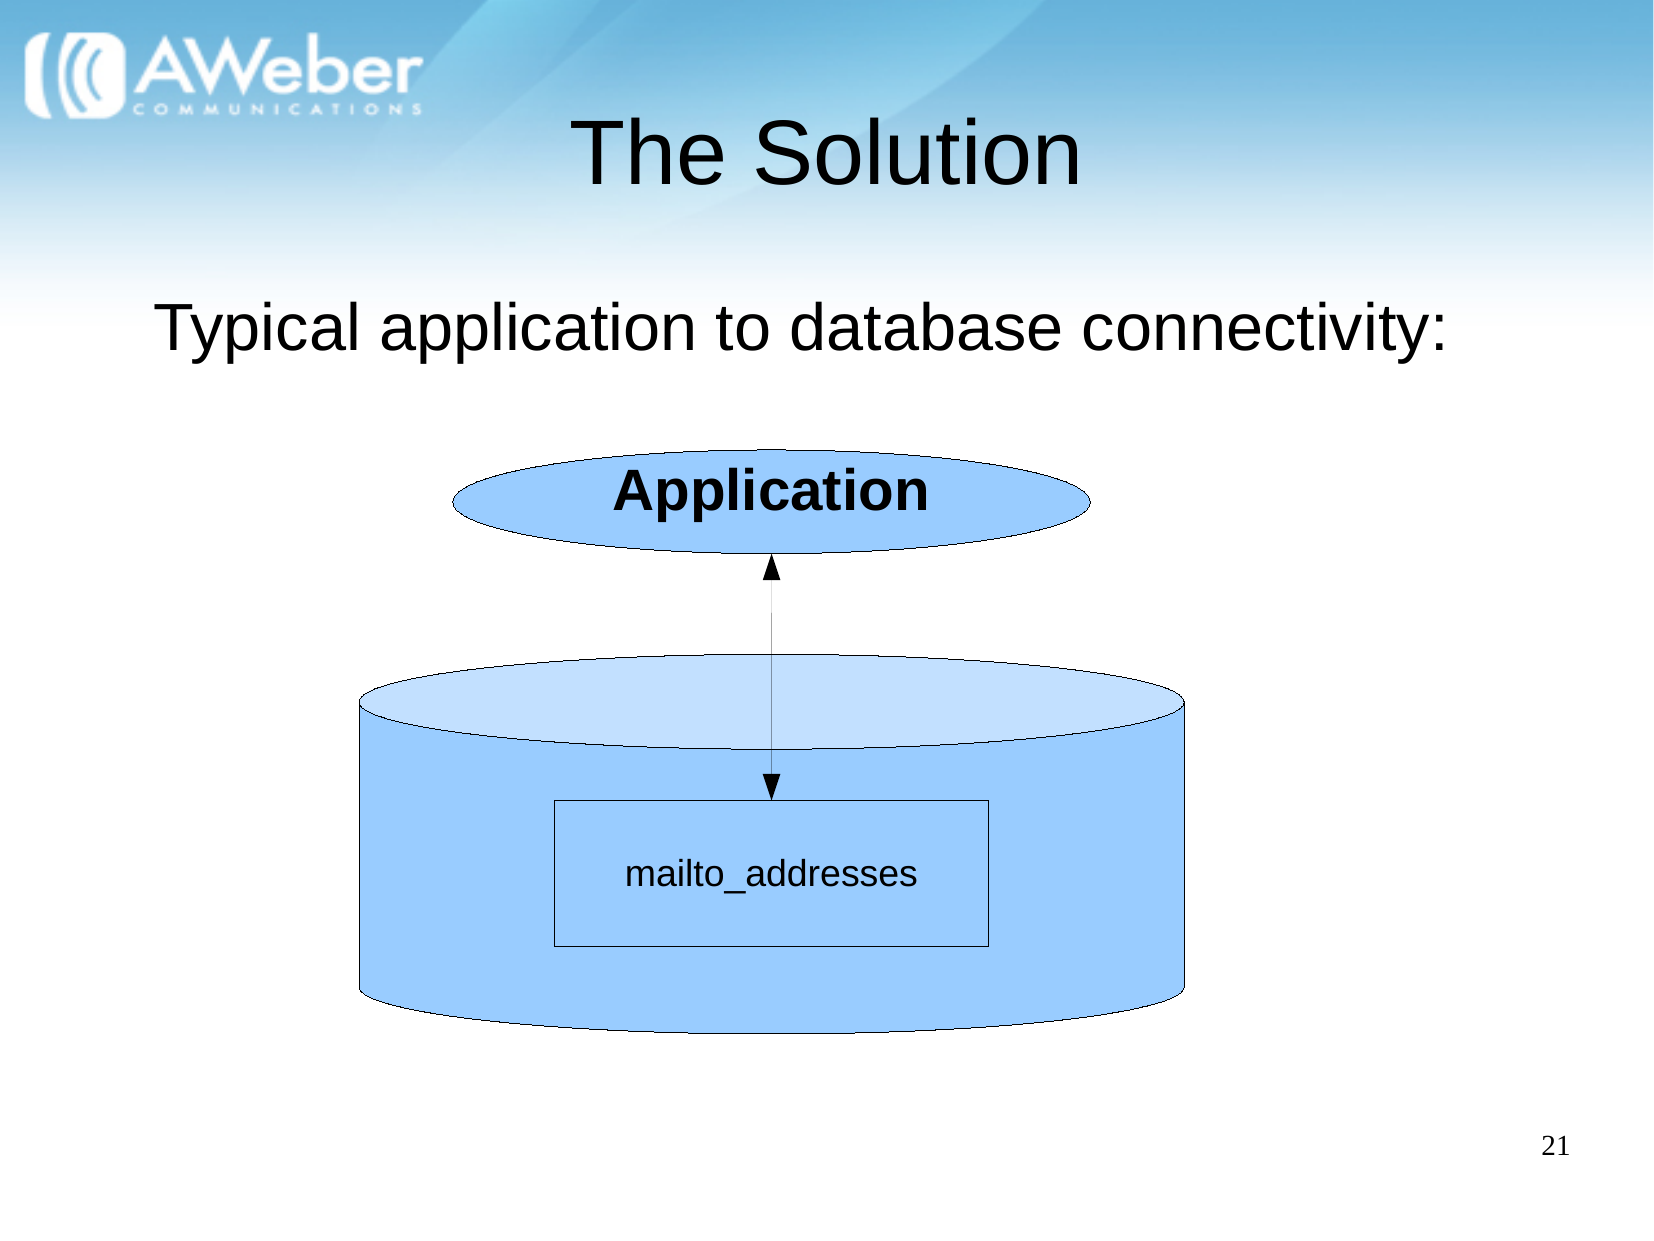

# The Solution
Typical application to database connectivity:
Application
mailto_addresses
21